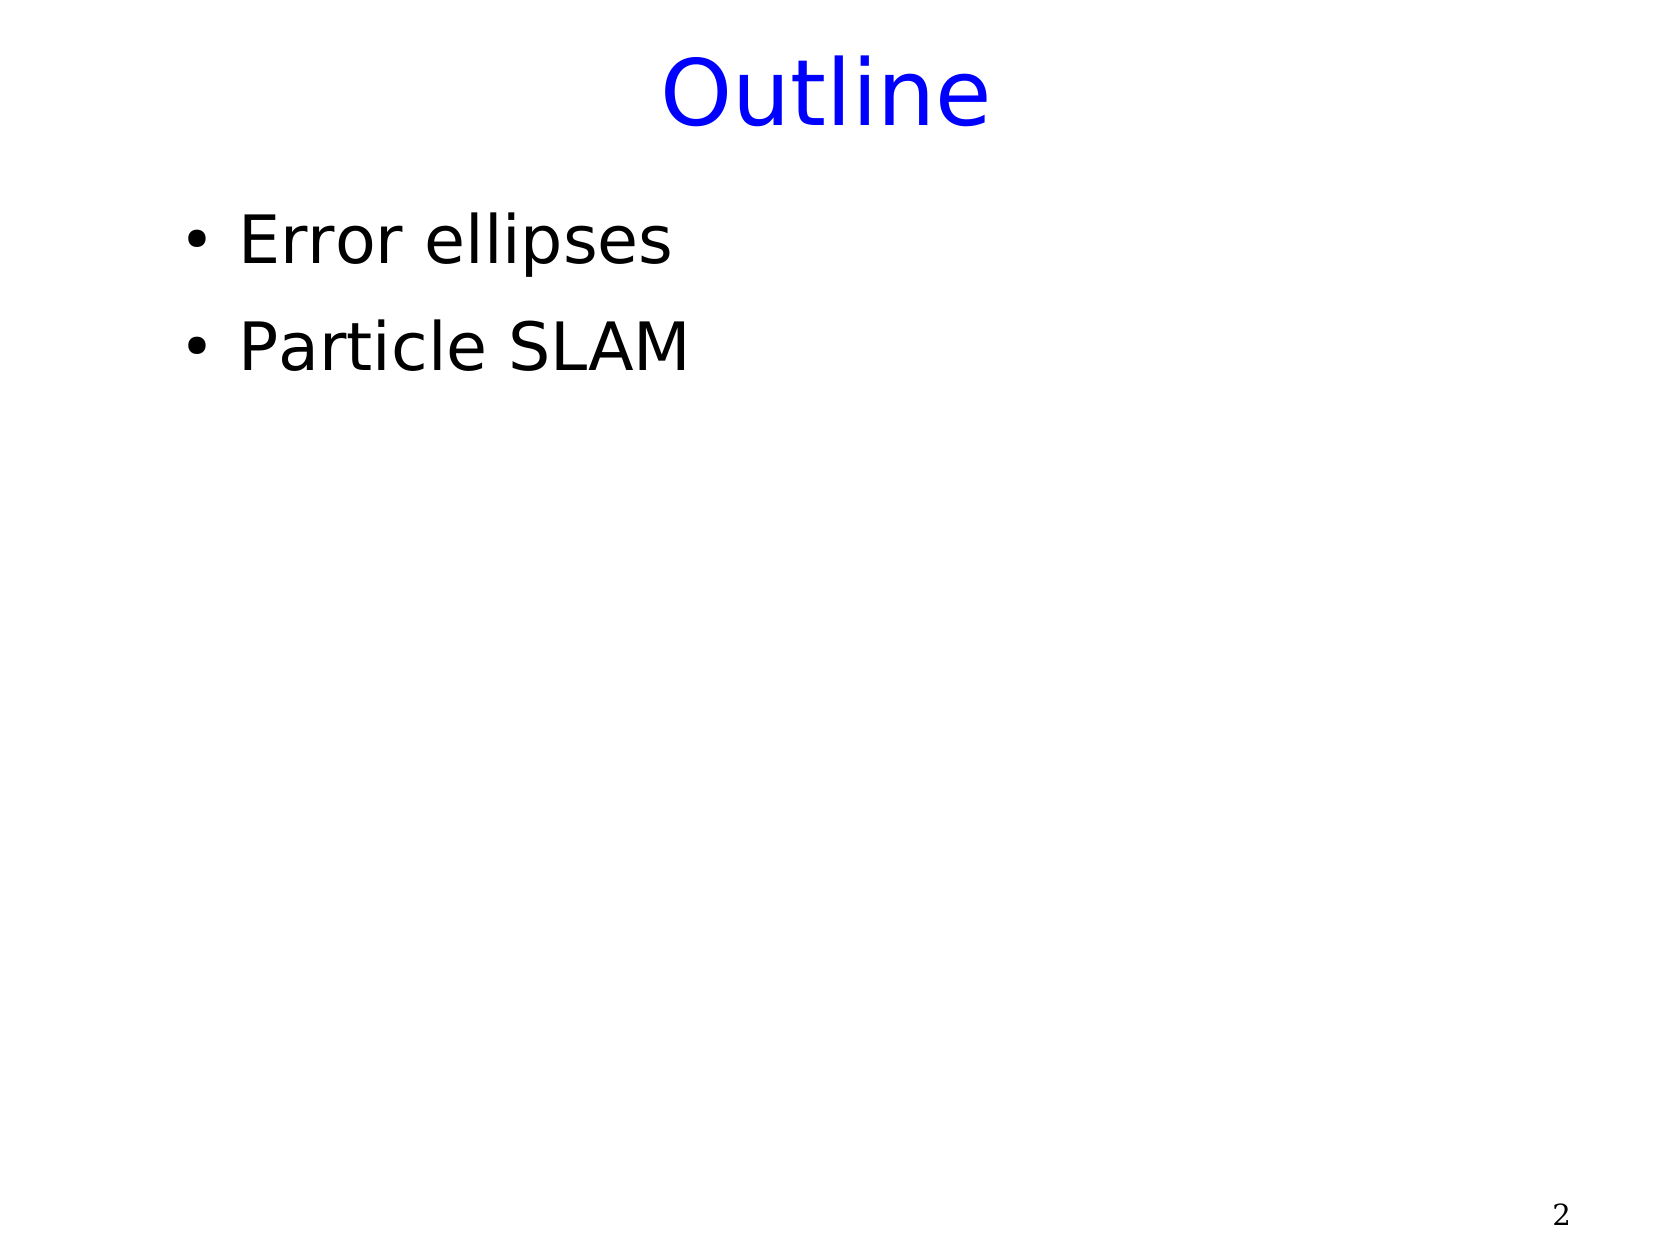

# Outline
Error ellipses
Particle SLAM
2